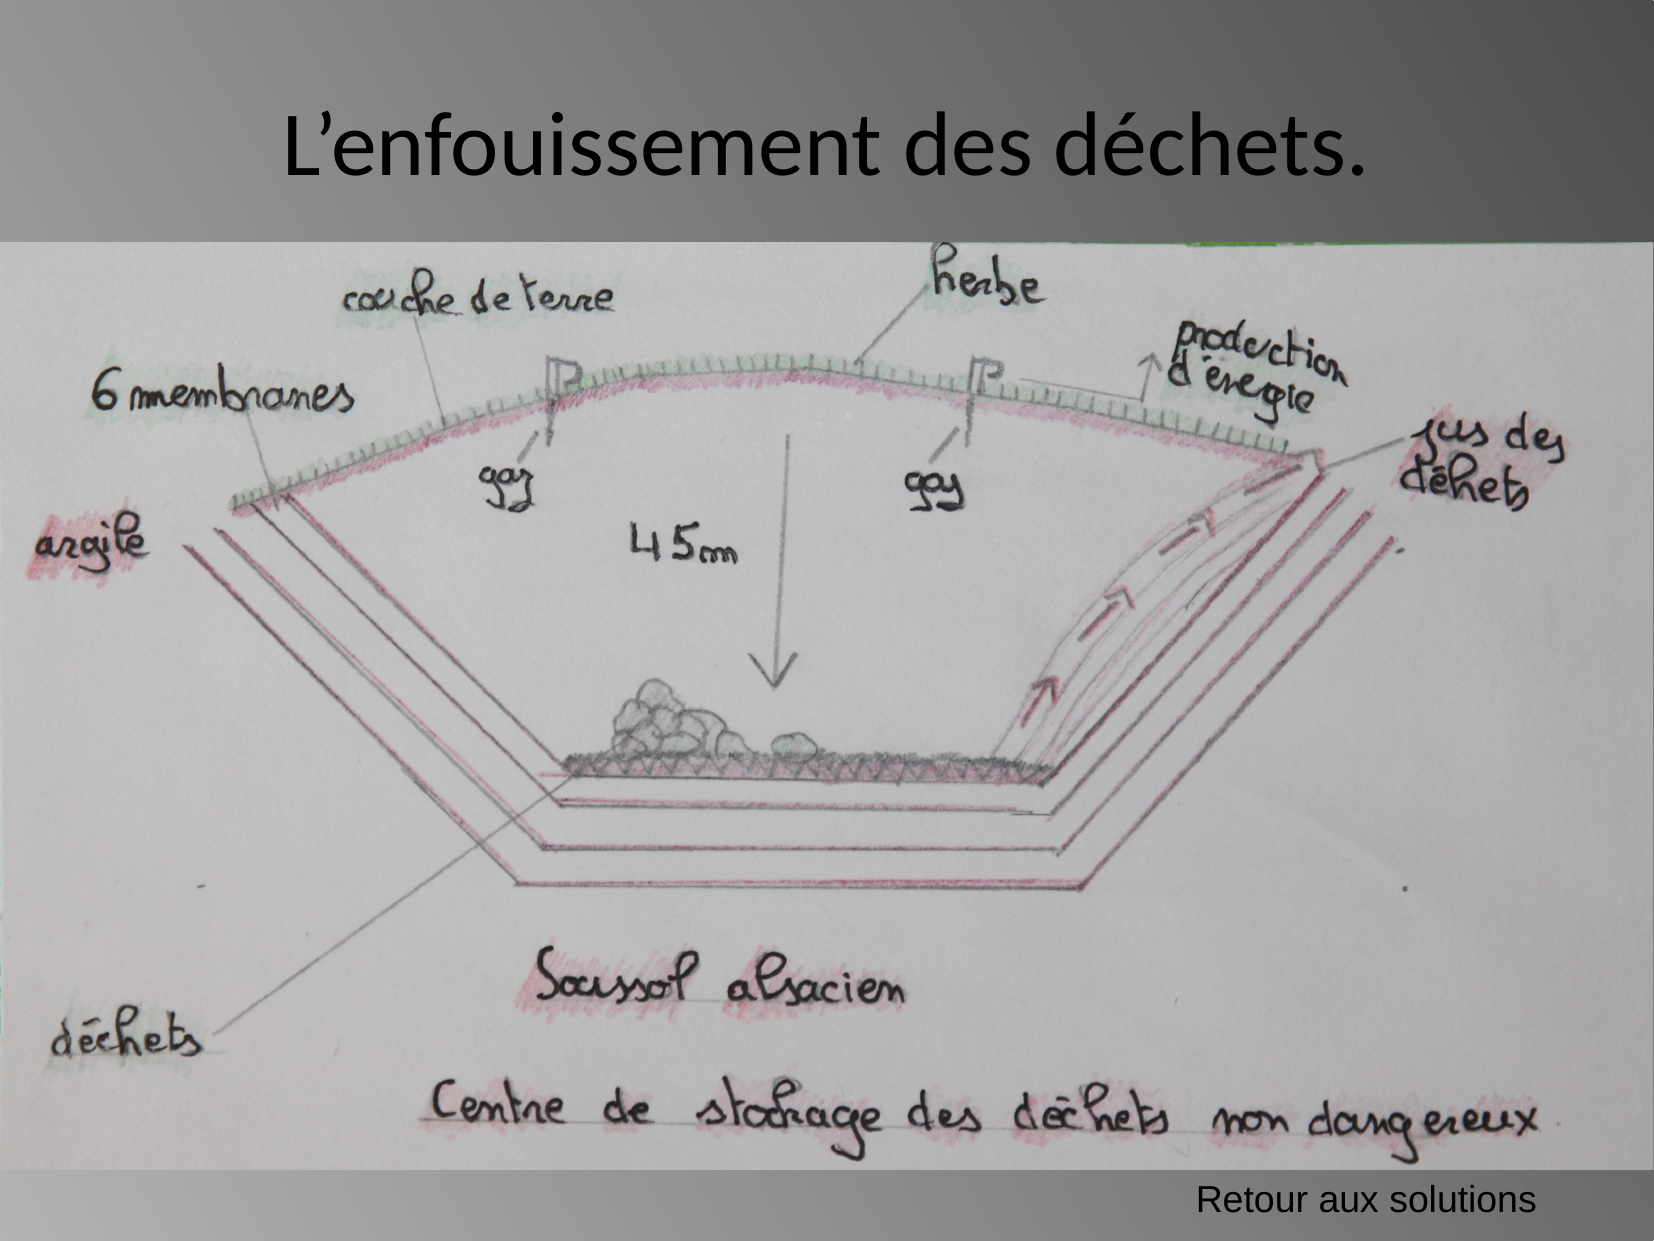

# L’enfouissement des déchets.
L’argile et la membrane ne laissent pas passer le jus des déchets ce qui évite la pollution.
Les gaz rejetés servent à produire de l’énergie.
Le jus de déchets est récupéré dans les tuyaux puis traité, il est ensuite rejeté dans l’eau, qui elle, sera retraitée avant d’être bue.
Tous les déchets ne sont pas enfouissables ; déchets dangereux/toxiques...
Les déchets restent longtemps sous terre ; cela varie selon la nature du déchet.
Retour aux solutions